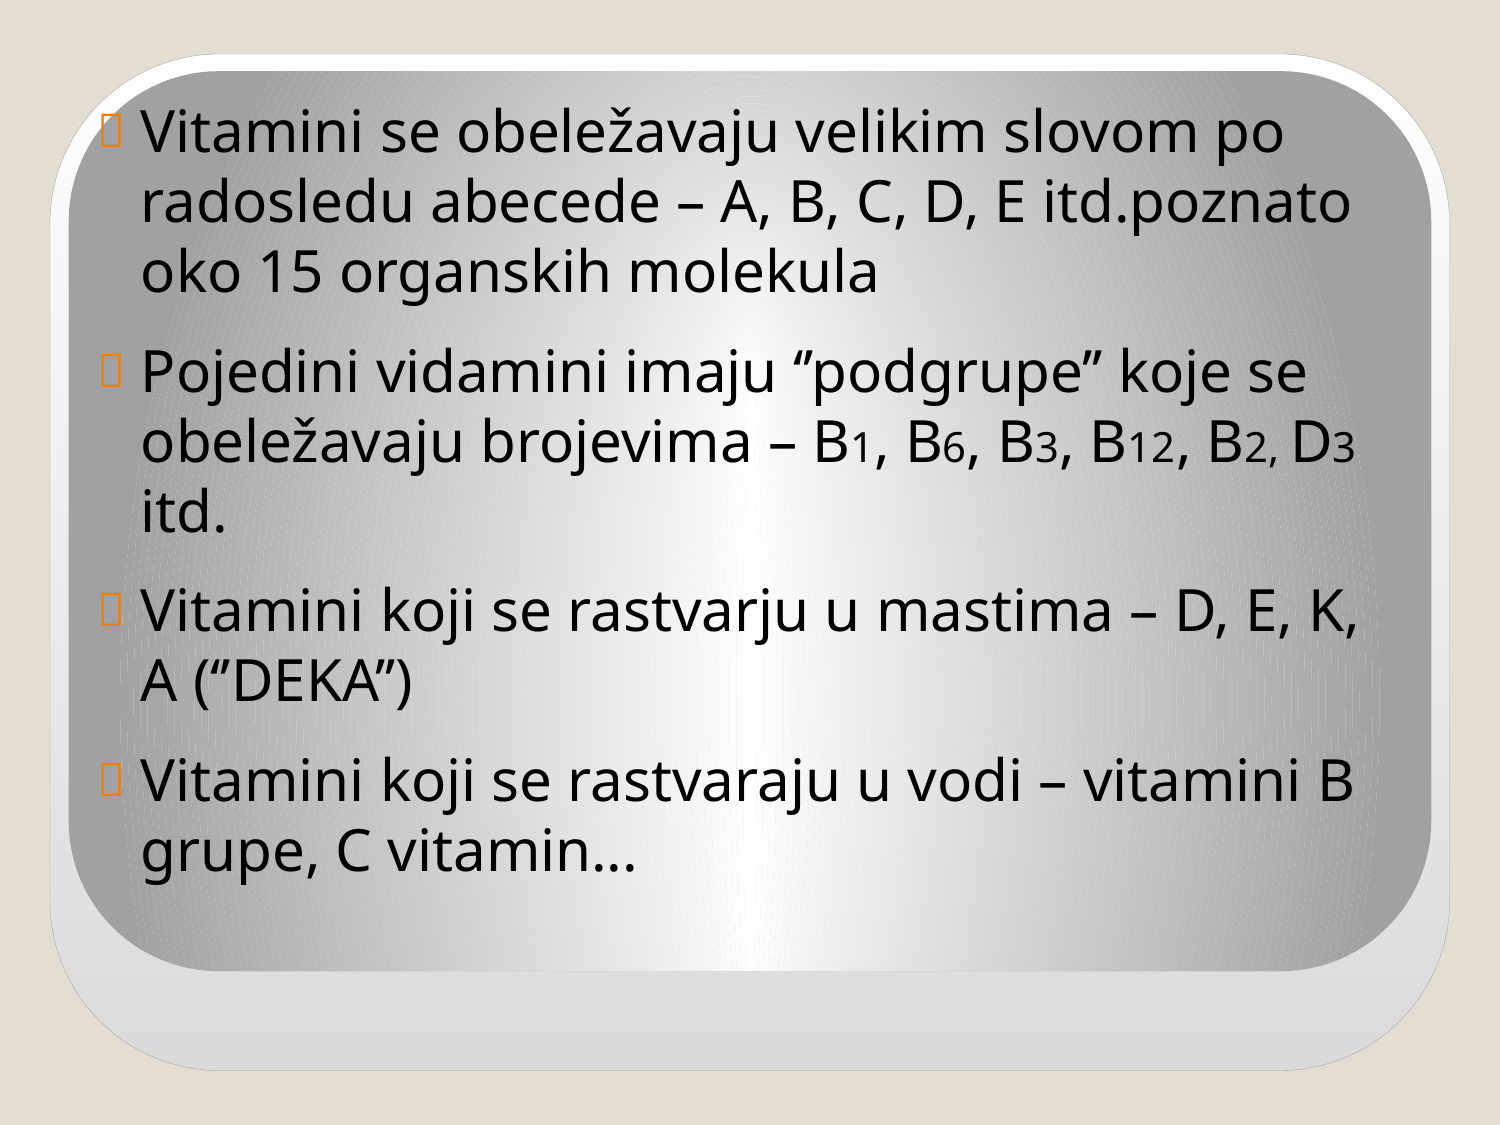

Vitamini se obeležavaju velikim slovom po radosledu abecede – A, B, C, D, E itd.poznato oko 15 organskih molekula
Pojedini vidamini imaju ‘’podgrupe’’ koje se obeležavaju brojevima – B1, B6, B3, B12, B2, D3 itd.
Vitamini koji se rastvarju u mastima – D, E, K, A (‘’DEKA’’)
Vitamini koji se rastvaraju u vodi – vitamini B grupe, C vitamin...
#